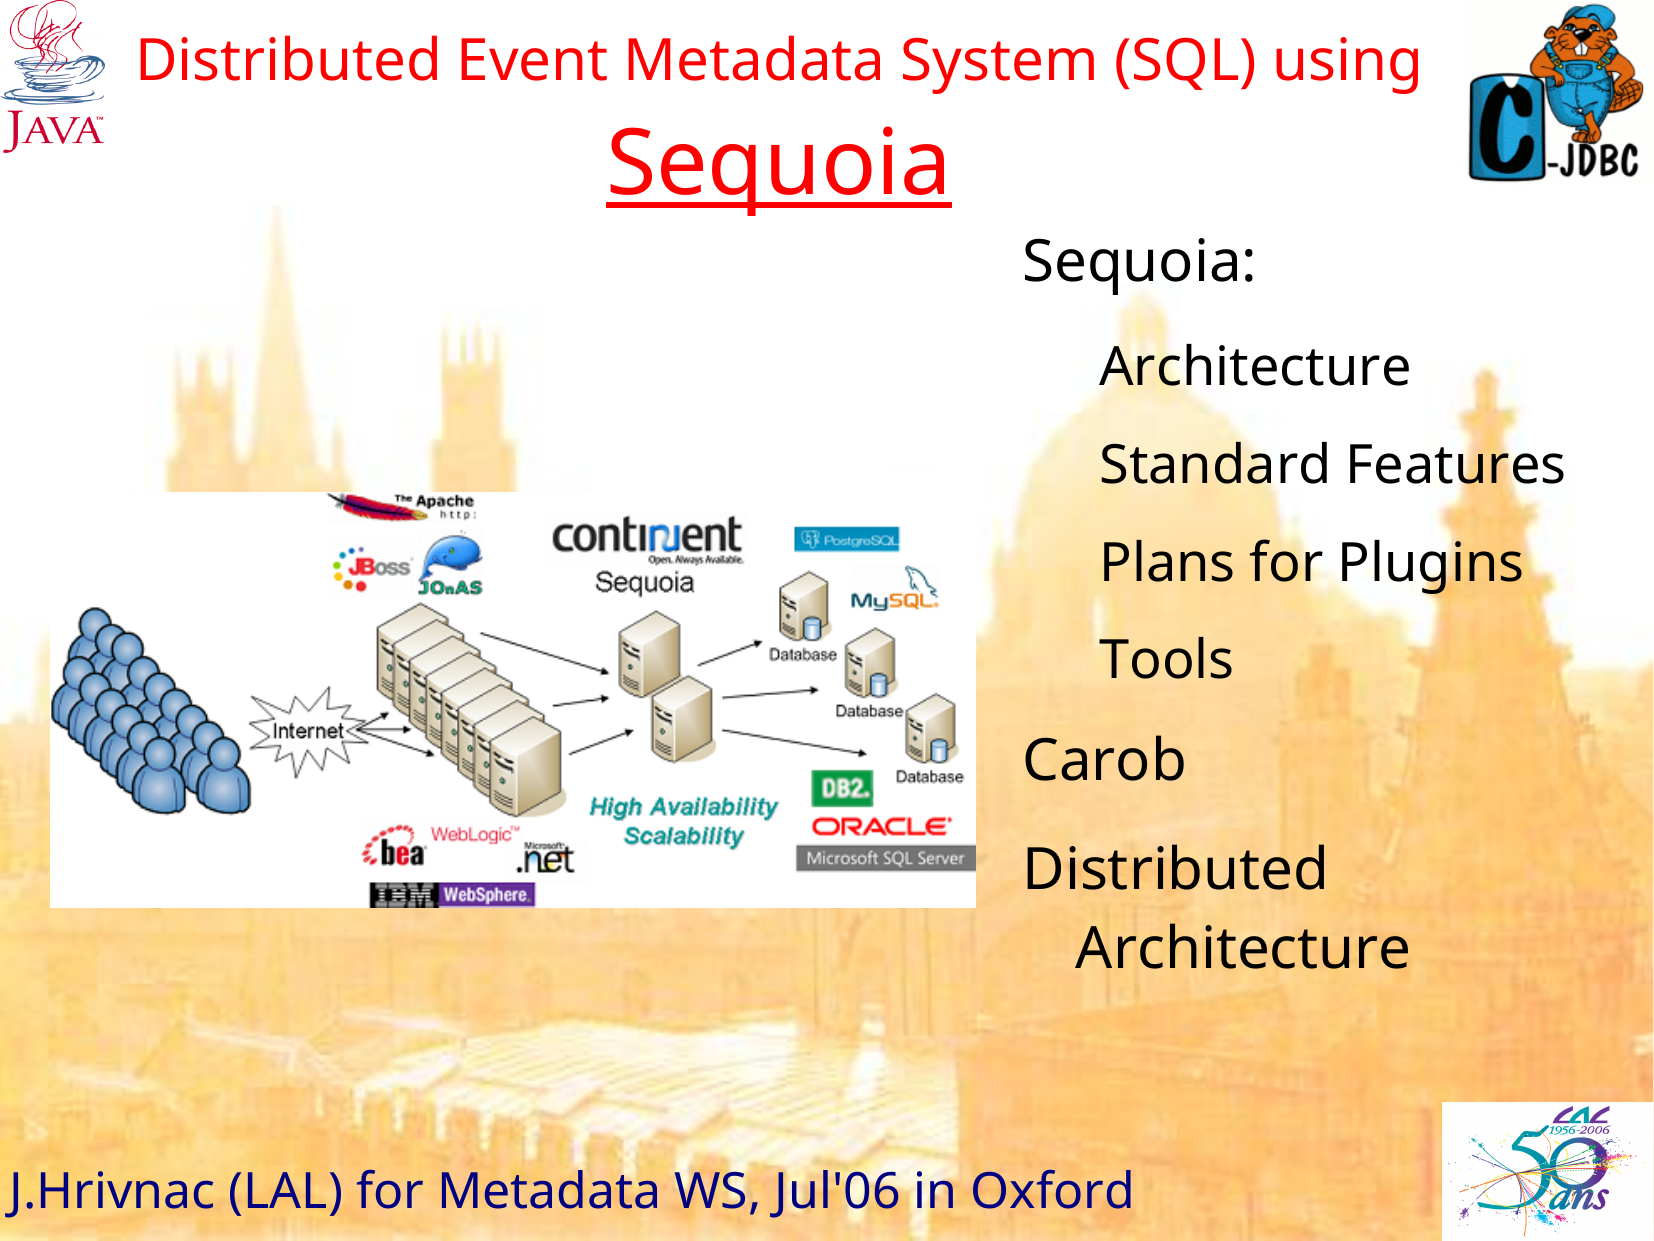

# Distributed Event Metadata System (SQL) using Sequoia
Sequoia:
Architecture
Standard Features
Plans for Plugins
Tools
Carob
Distributed Architecture
J.Hrivnac (LAL) for Metadata WS, Jul'06 in Oxford